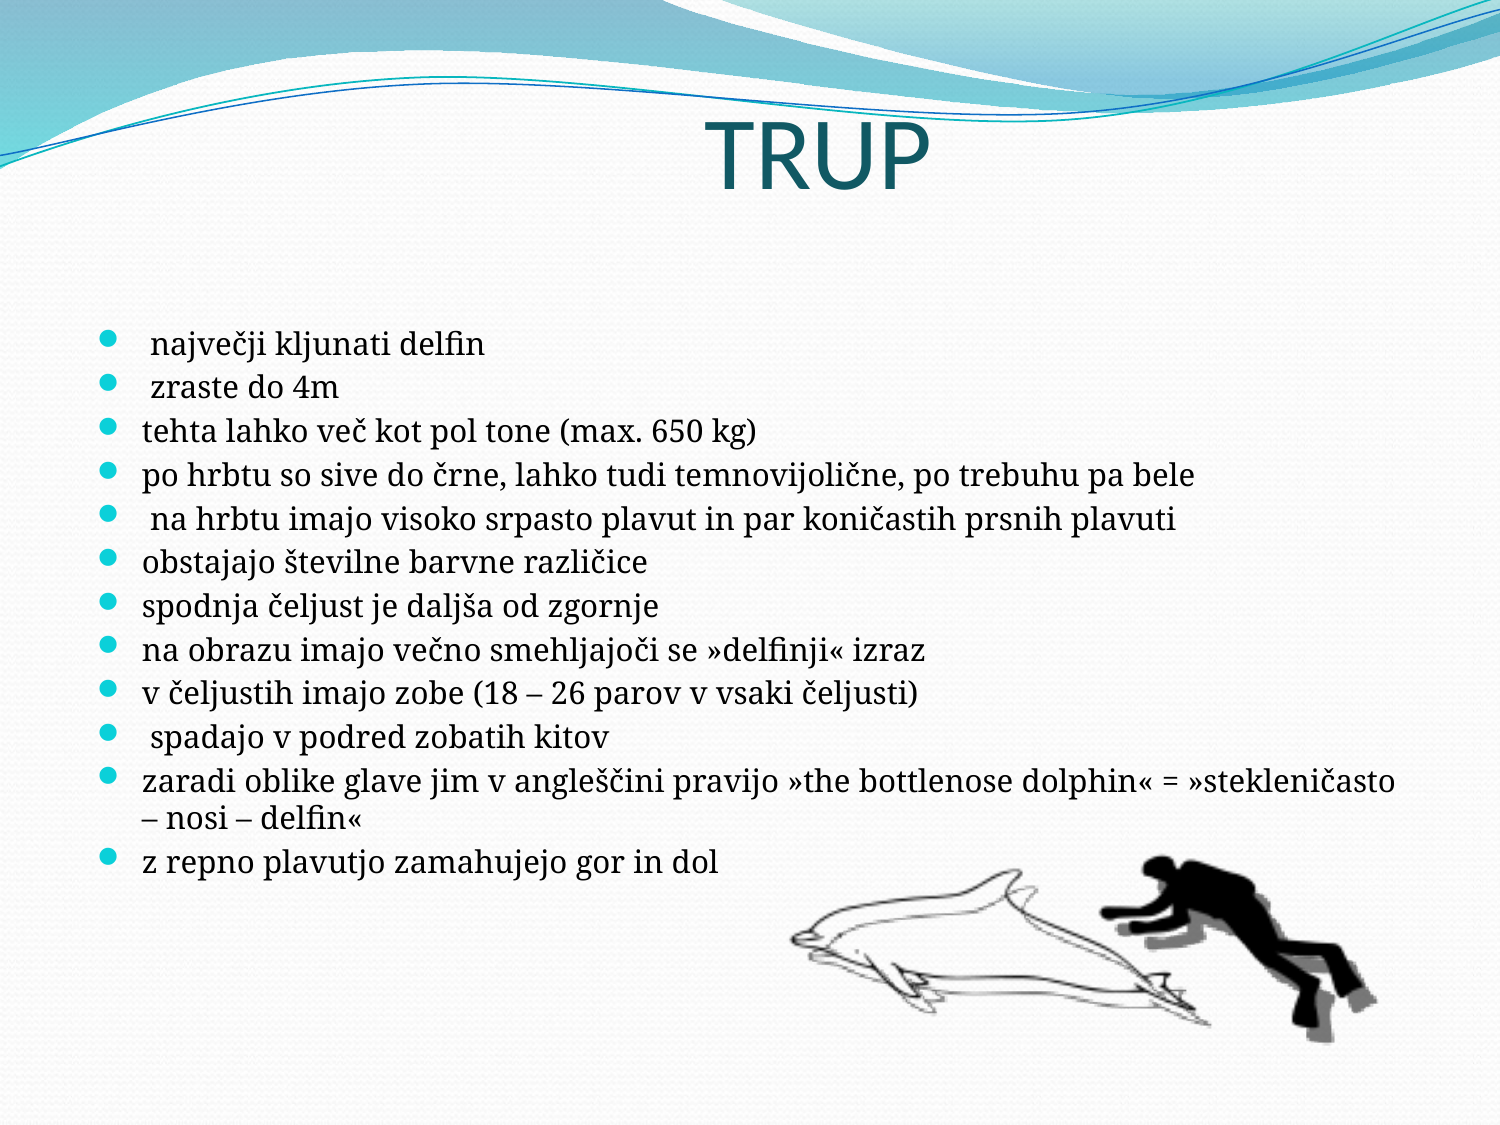

# TRUP
 največji kljunati delfin
 zraste do 4m
tehta lahko več kot pol tone (max. 650 kg)
po hrbtu so sive do črne, lahko tudi temnovijolične, po trebuhu pa bele
 na hrbtu imajo visoko srpasto plavut in par koničastih prsnih plavuti
obstajajo številne barvne različice
spodnja čeljust je daljša od zgornje
na obrazu imajo večno smehljajoči se »delfinji« izraz
v čeljustih imajo zobe (18 – 26 parov v vsaki čeljusti)
 spadajo v podred zobatih kitov
zaradi oblike glave jim v angleščini pravijo »the bottlenose dolphin« = »stekleničasto – nosi – delfin«
z repno plavutjo zamahujejo gor in dol